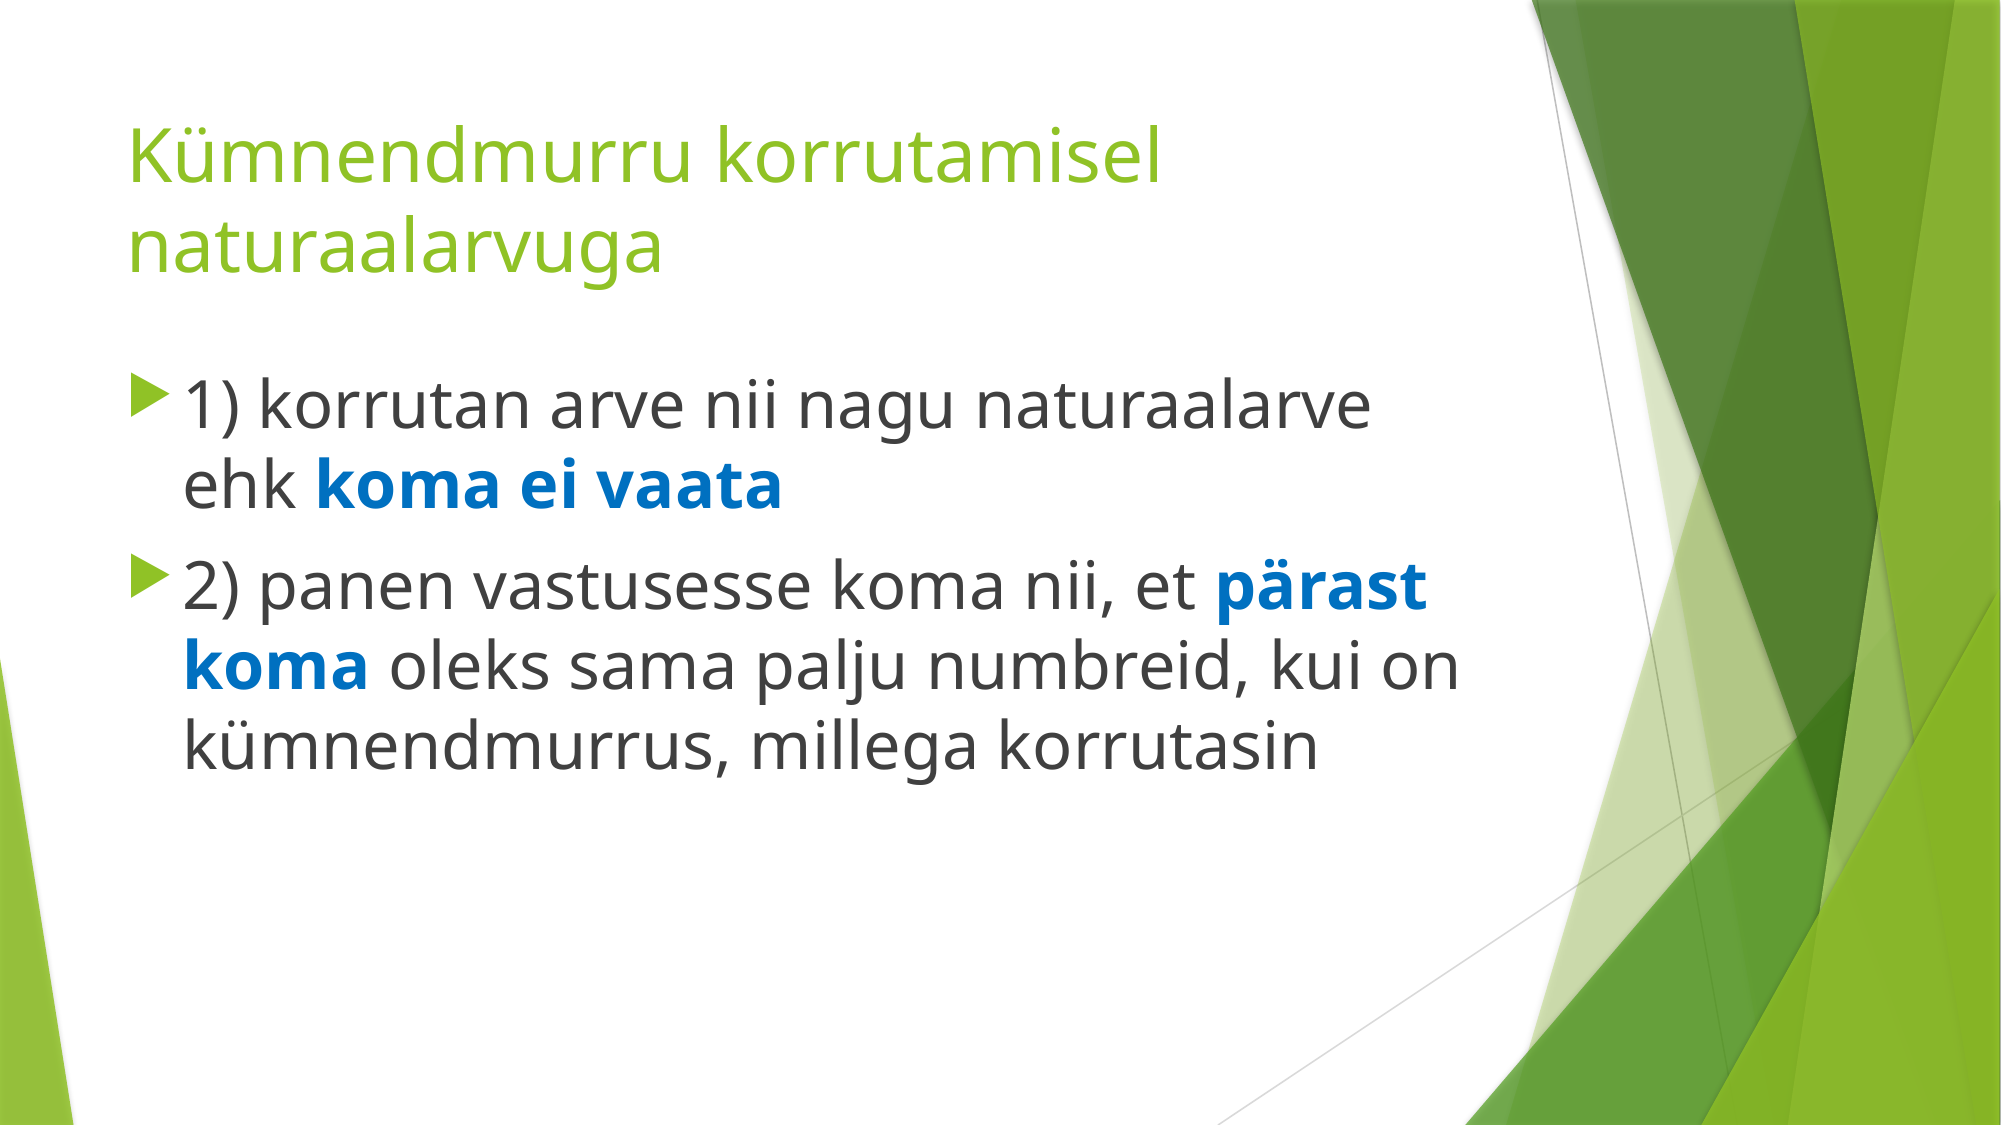

# Kümnendmurru korrutamisel naturaalarvuga
1) korrutan arve nii nagu naturaalarve ehk koma ei vaata
2) panen vastusesse koma nii, et pärast koma oleks sama palju numbreid, kui on kümnendmurrus, millega korrutasin